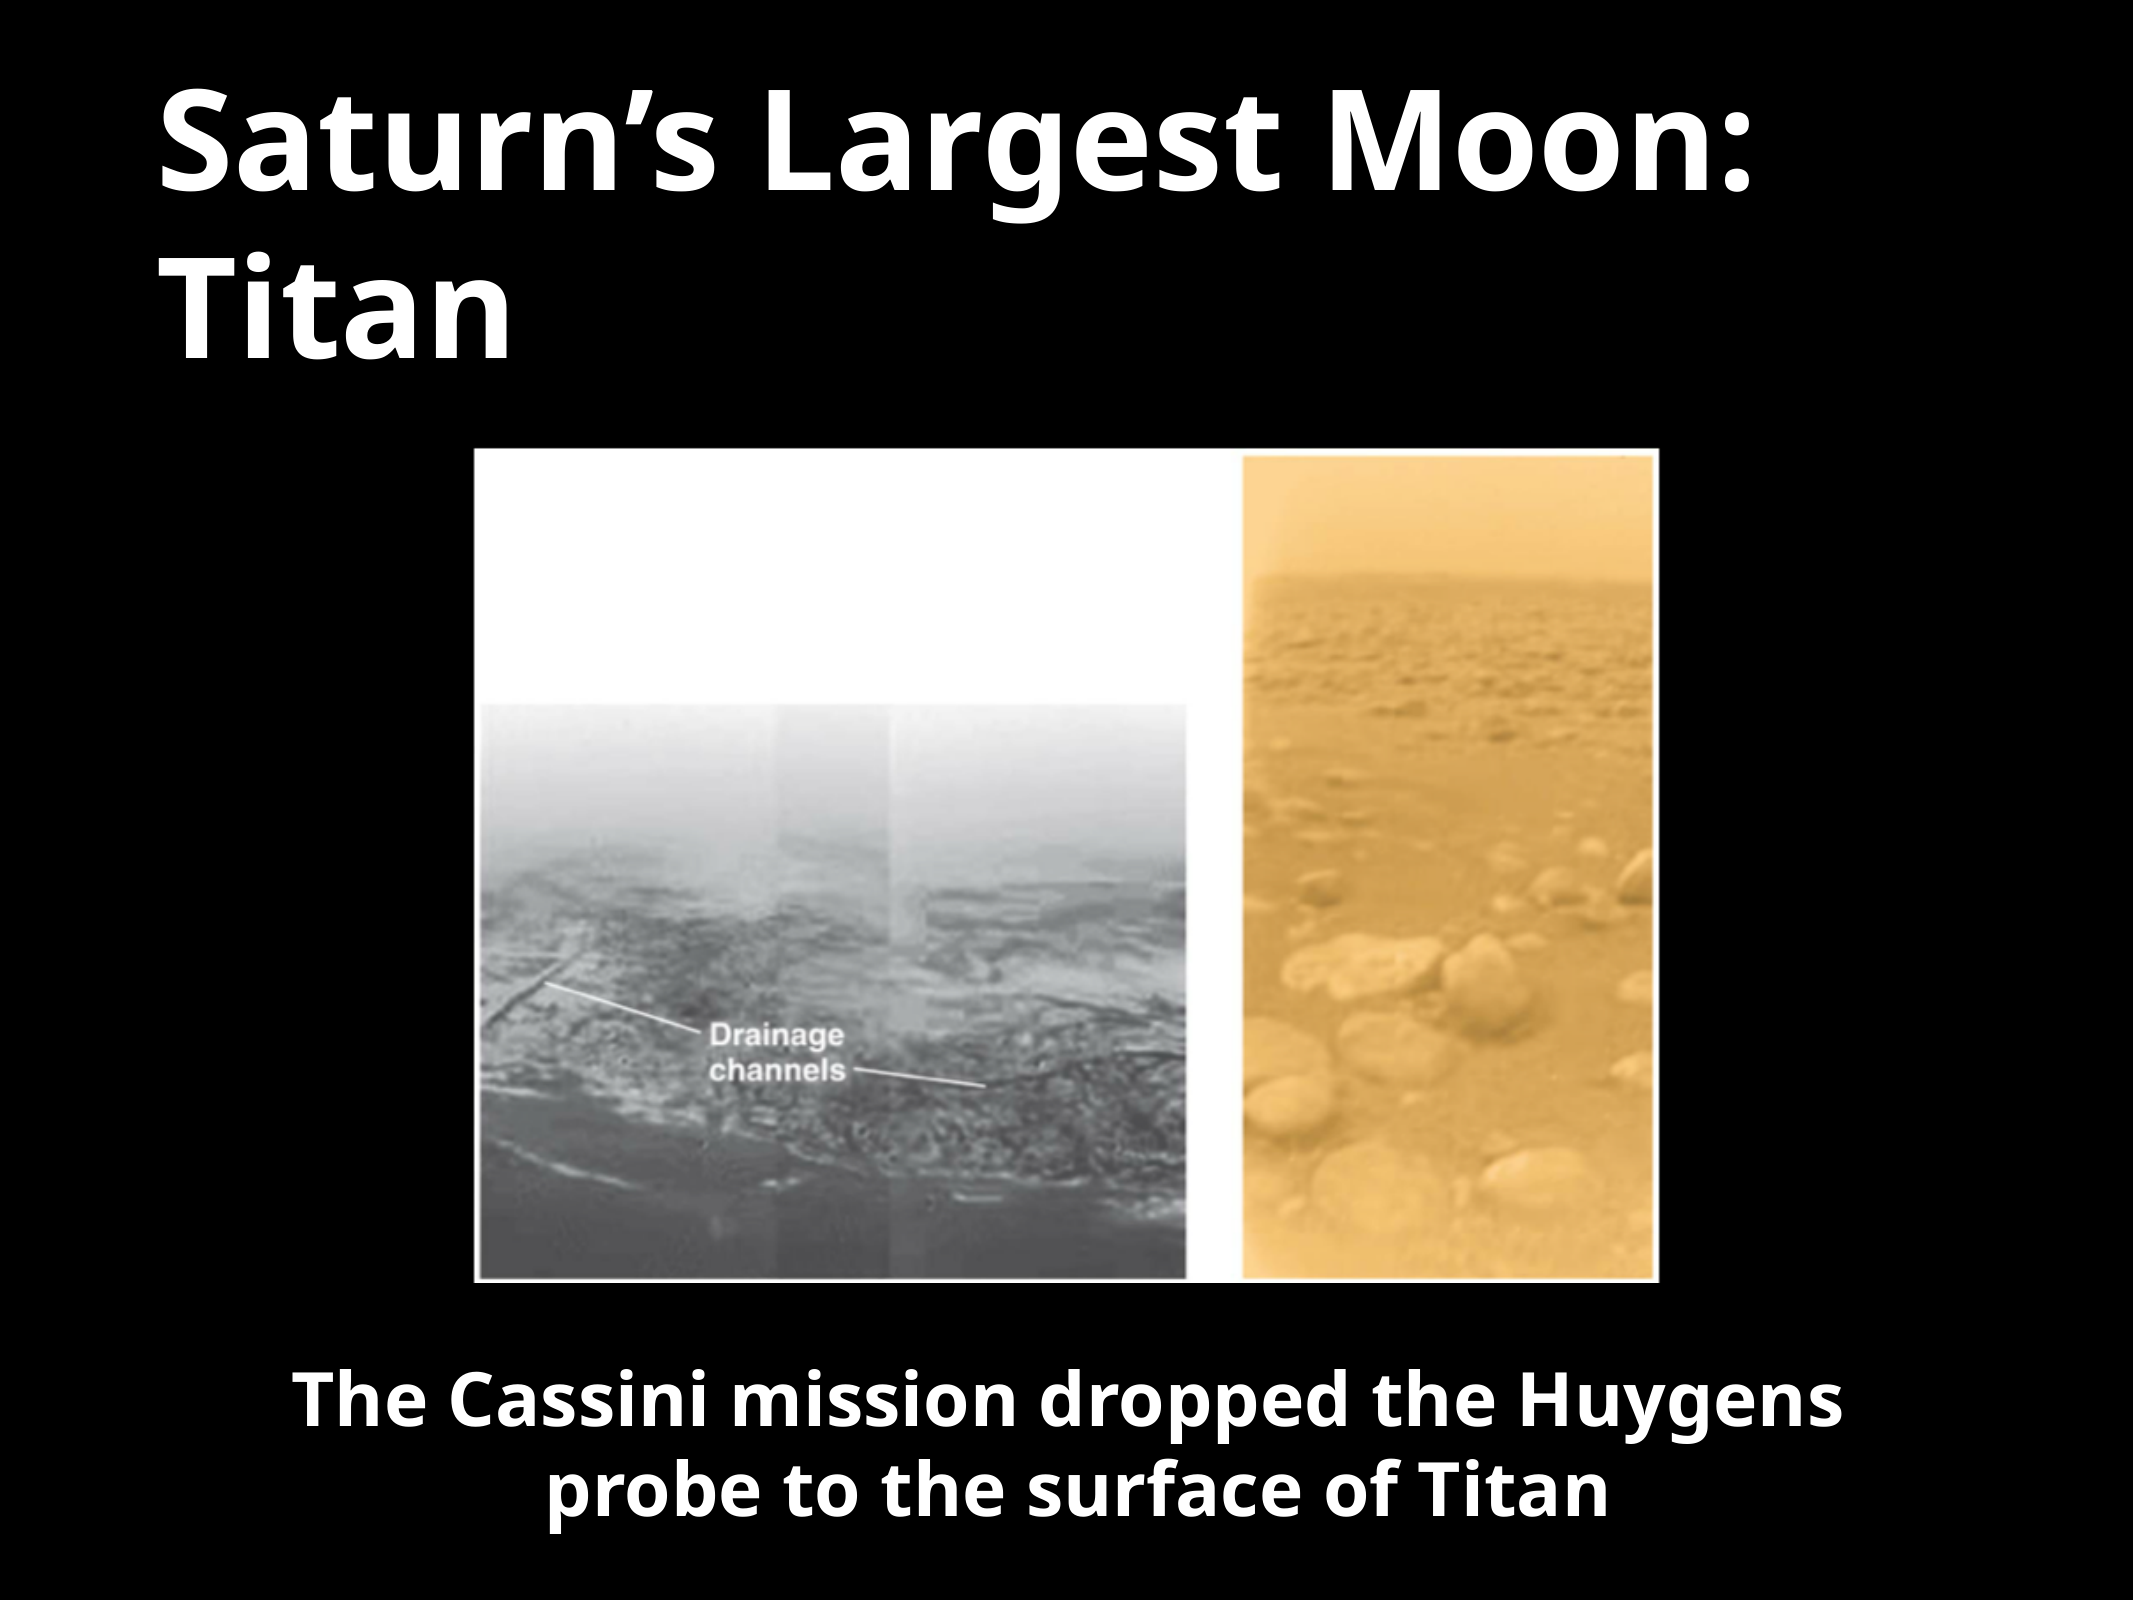

# Saturn’s Largest Moon: Titan
The Cassini mission dropped the Huygens
probe to the surface of Titan